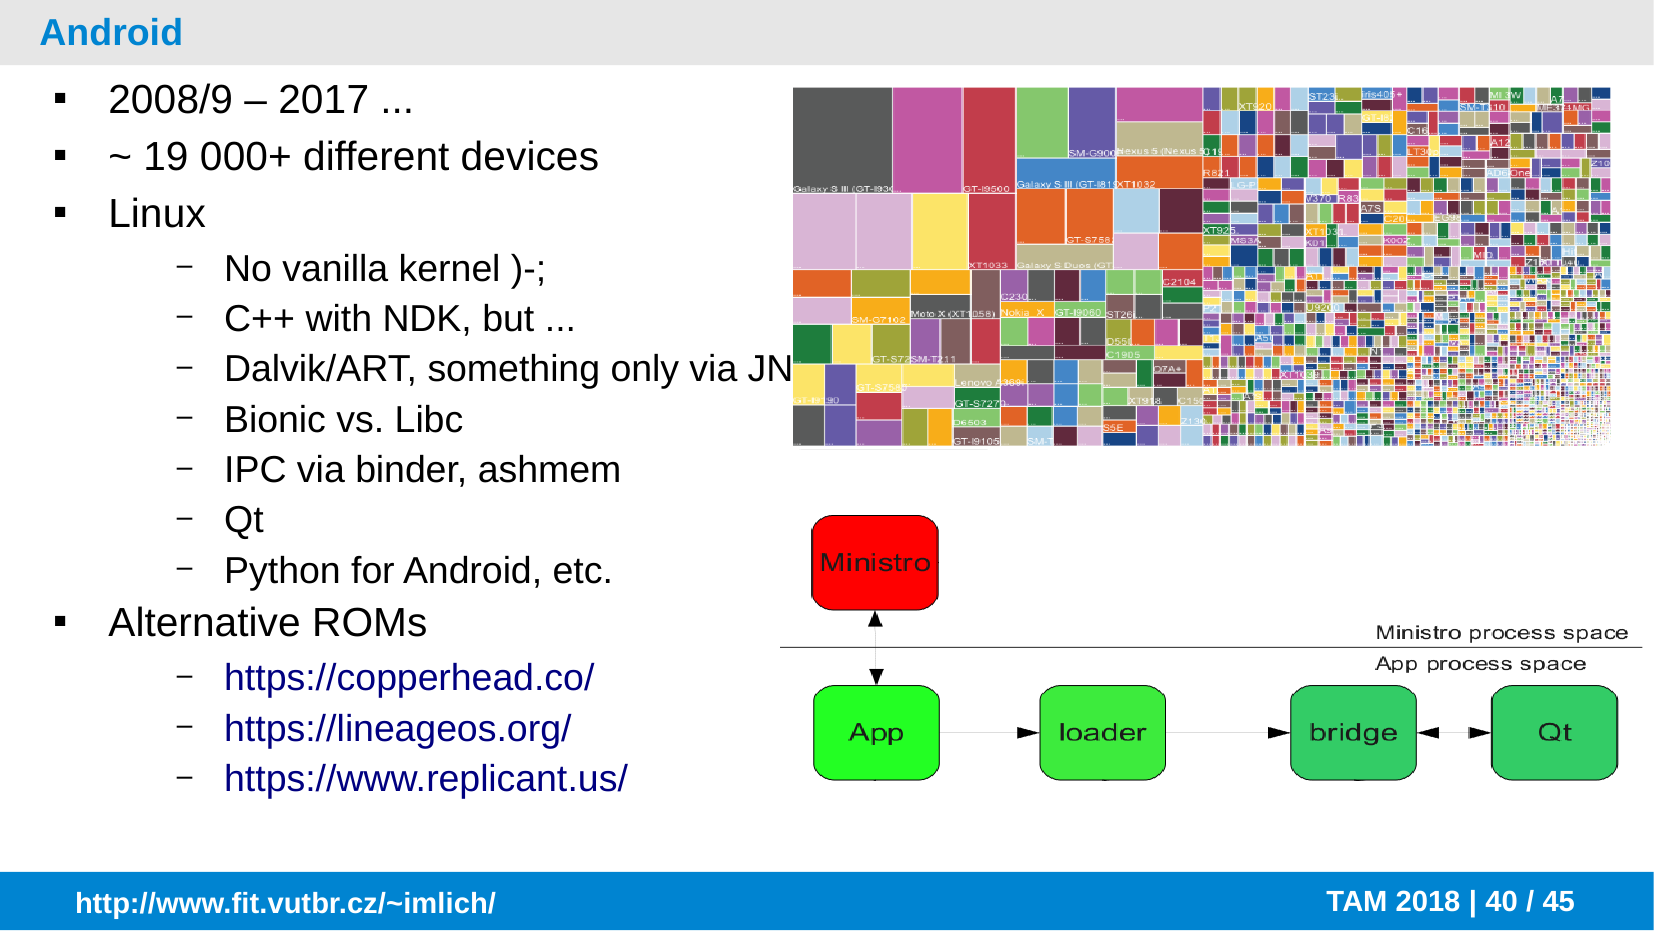

# Android
2008/9 – 2017 ...
~ 19 000+ different devices
Linux
No vanilla kernel )-;
C++ with NDK, but ...
Dalvik/ART, something only via JNI
Bionic vs. Libc
IPC via binder, ashmem
Qt
Python for Android, etc.
Alternative ROMs
https://copperhead.co/
https://lineageos.org/
https://www.replicant.us/